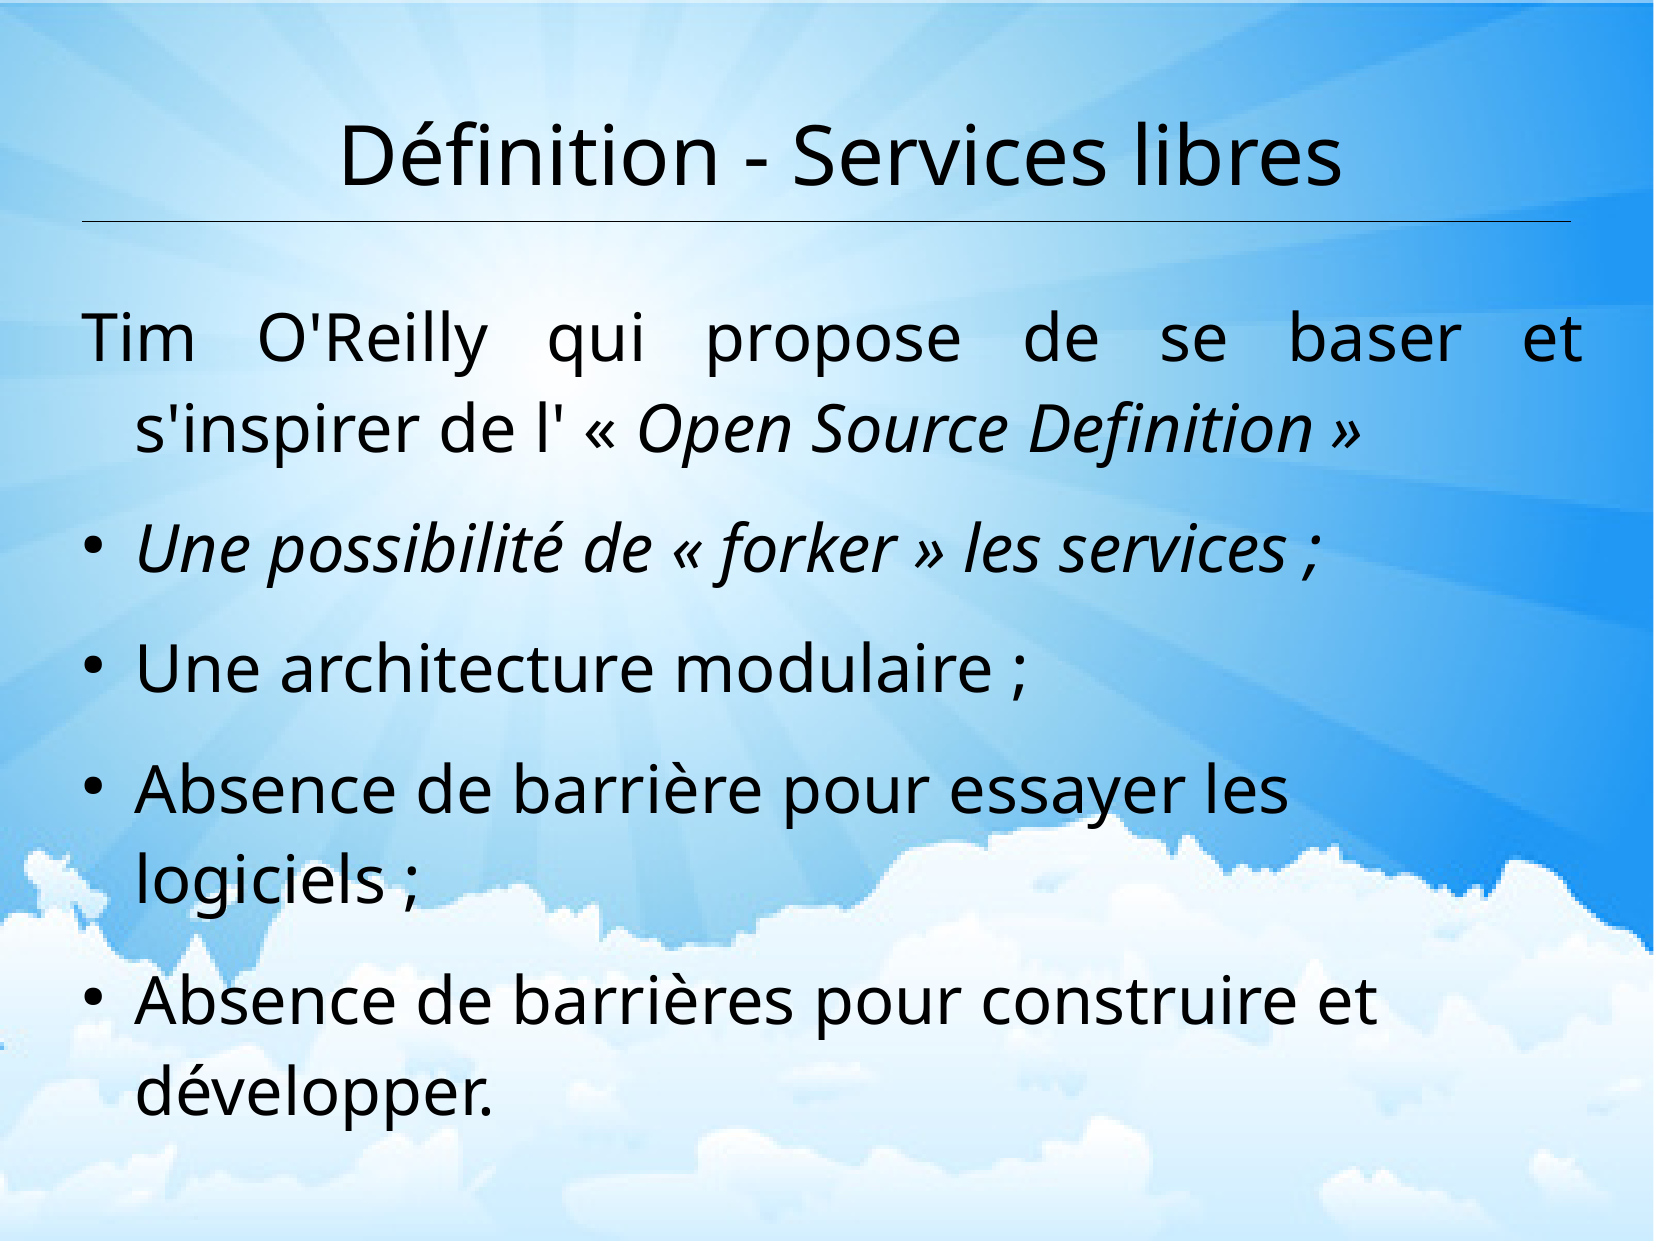

# Définition - Services libres
Tim O'Reilly qui propose de se baser et s'inspirer de l' « Open Source Definition »
Une possibilité de « forker » les services ;
Une architecture modulaire ;
Absence de barrière pour essayer les logiciels ;
Absence de barrières pour construire et développer.
Source Benjamin Jean (LINAGORA)